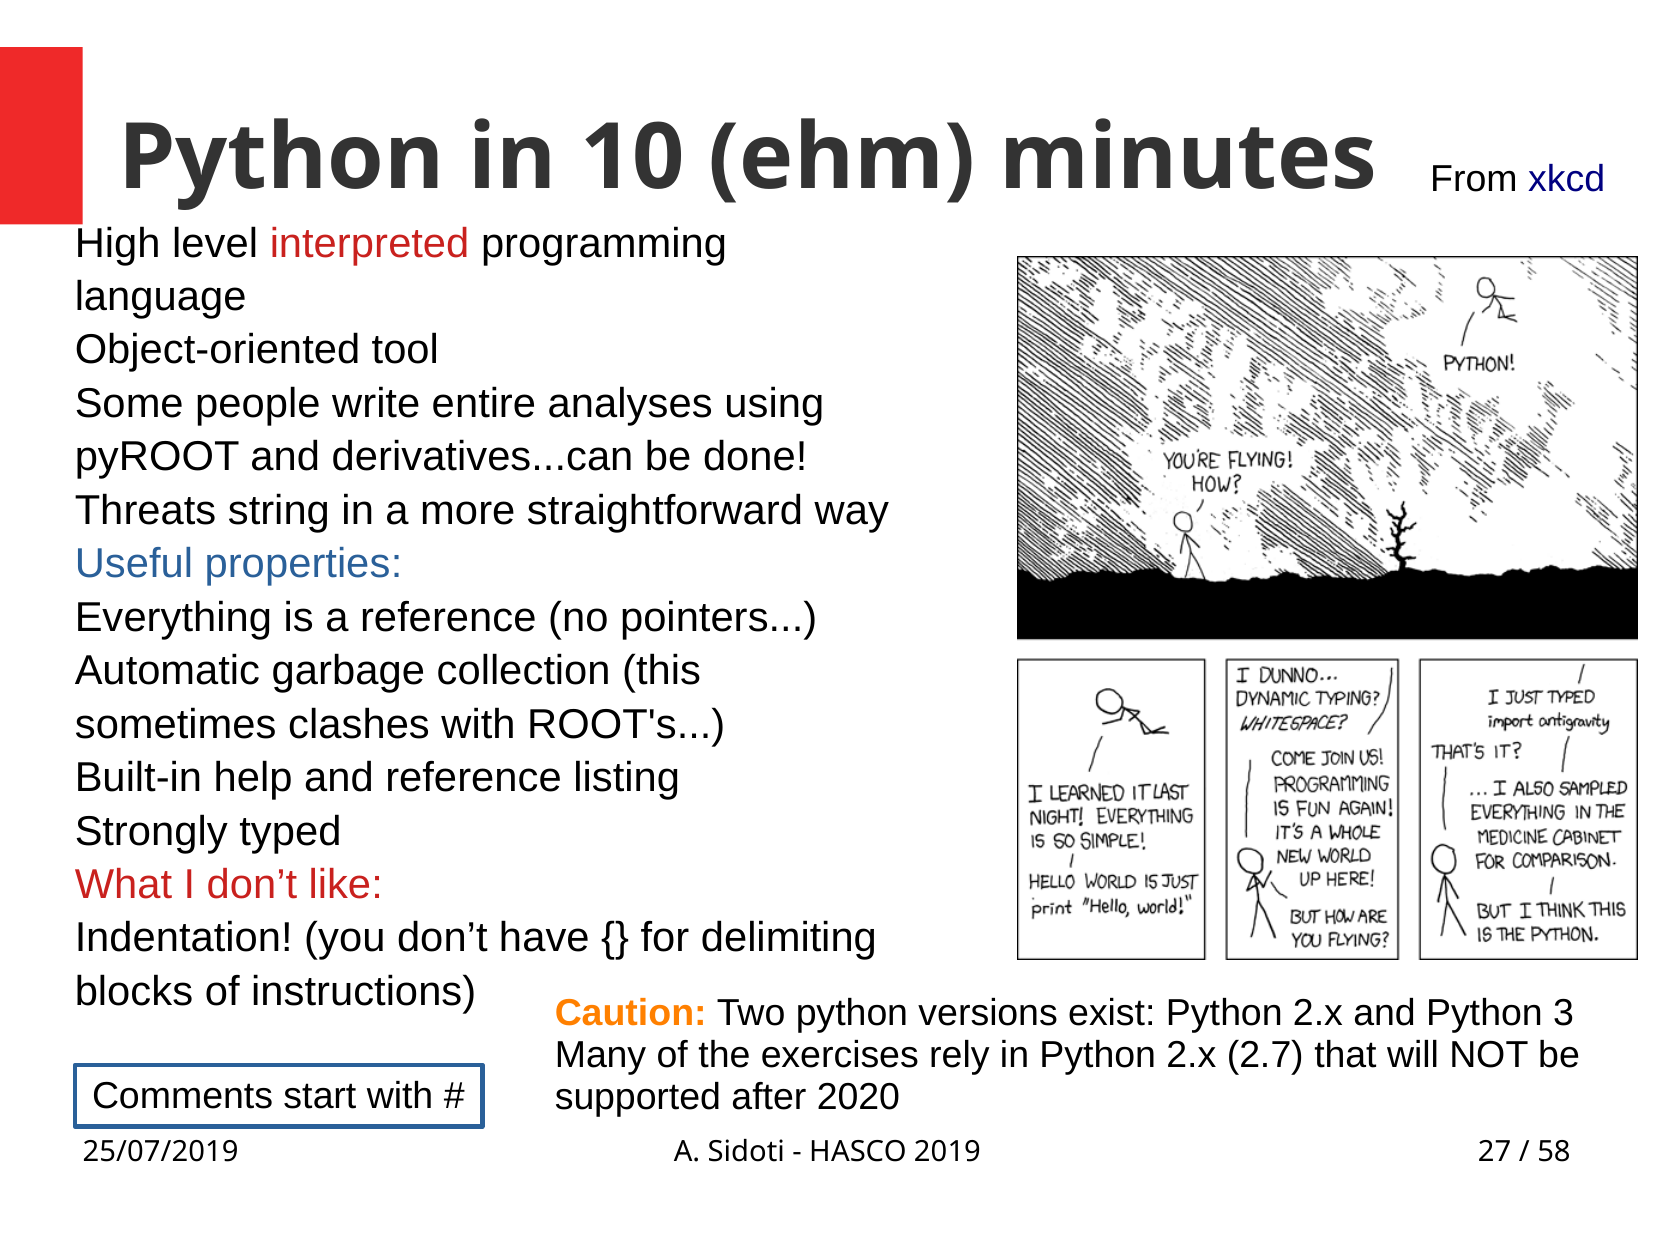

# Python in 10 (ehm) minutes
From xkcd
High level interpreted programming language
Object-oriented tool
Some people write entire analyses using
pyROOT and derivatives...can be done!
Threats string in a more straightforward way
Useful properties:
Everything is a reference (no pointers...)
Automatic garbage collection (this
sometimes clashes with ROOT's...)
Built-in help and reference listing
Strongly typed
What I don’t like:
Indentation! (you don’t have {} for delimiting blocks of instructions)
Caution: Two python versions exist: Python 2.x and Python 3
Many of the exercises rely in Python 2.x (2.7) that will NOT be supported after 2020
Comments start with #
25/07/2019
A. Sidoti - HASCO 2019
27